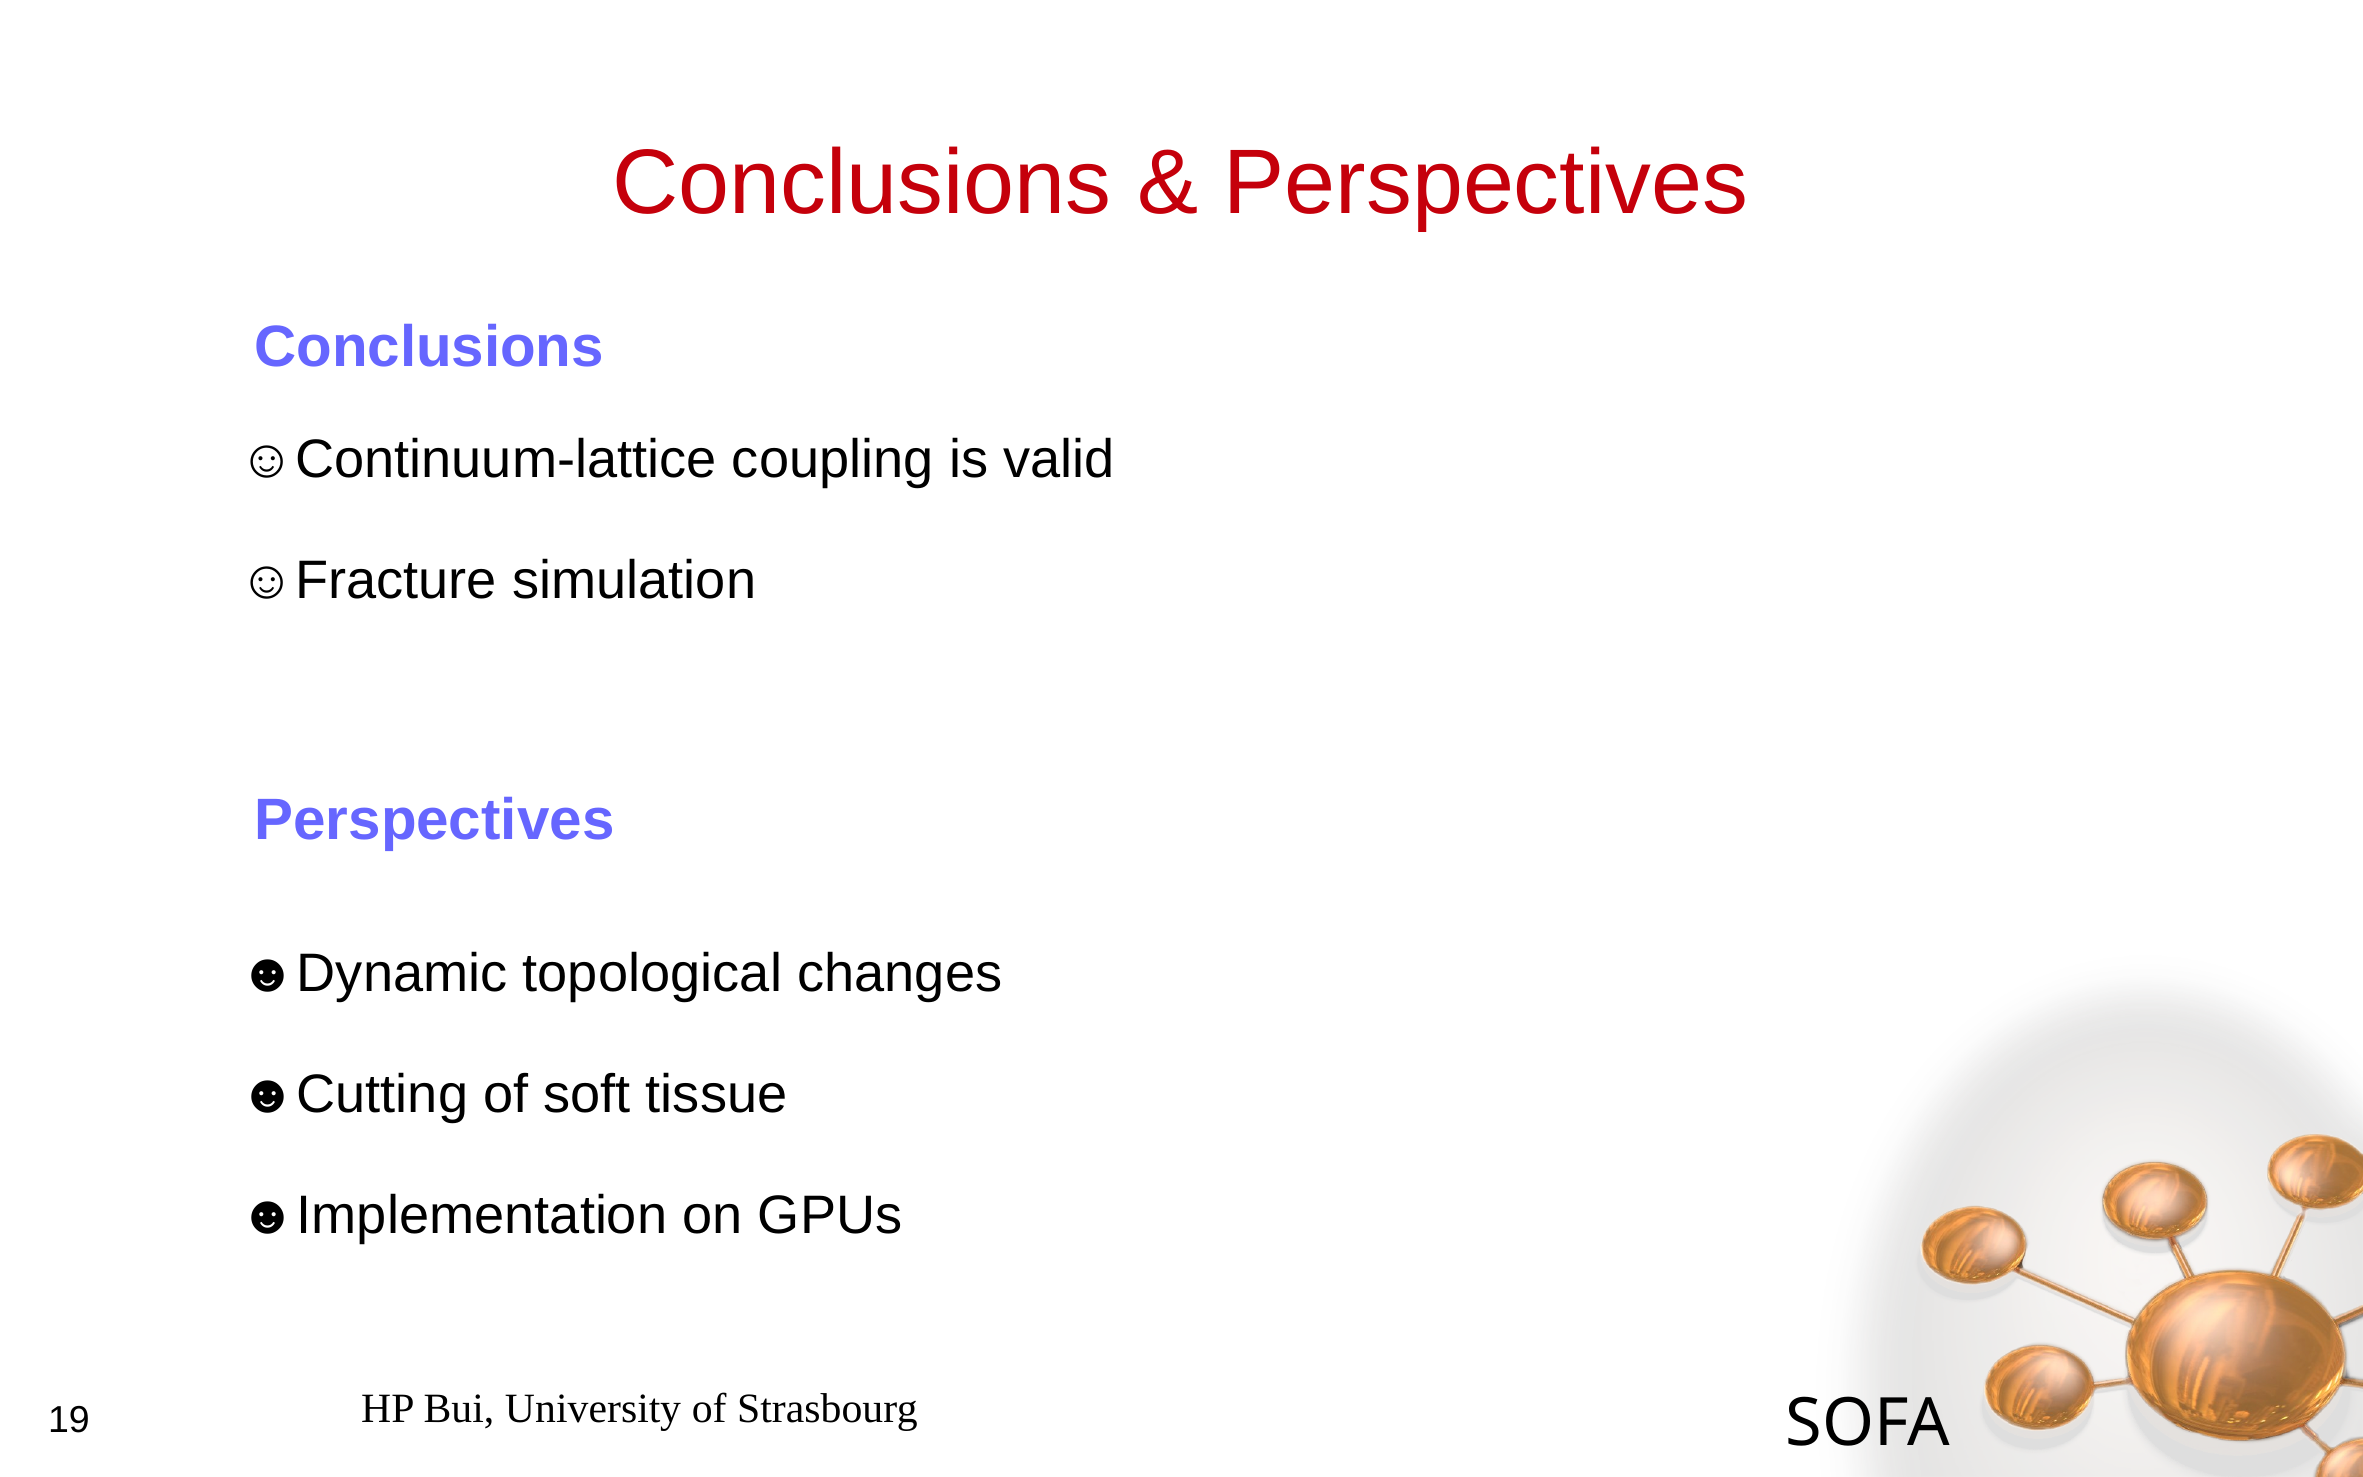

# Conclusions & Perspectives
Conclusions
☺Continuum-lattice coupling is valid
☺Fracture simulation
Perspectives
☻Dynamic topological changes
☻Cutting of soft tissue
☻Implementation on GPUs
HP Bui, University of Strasbourg